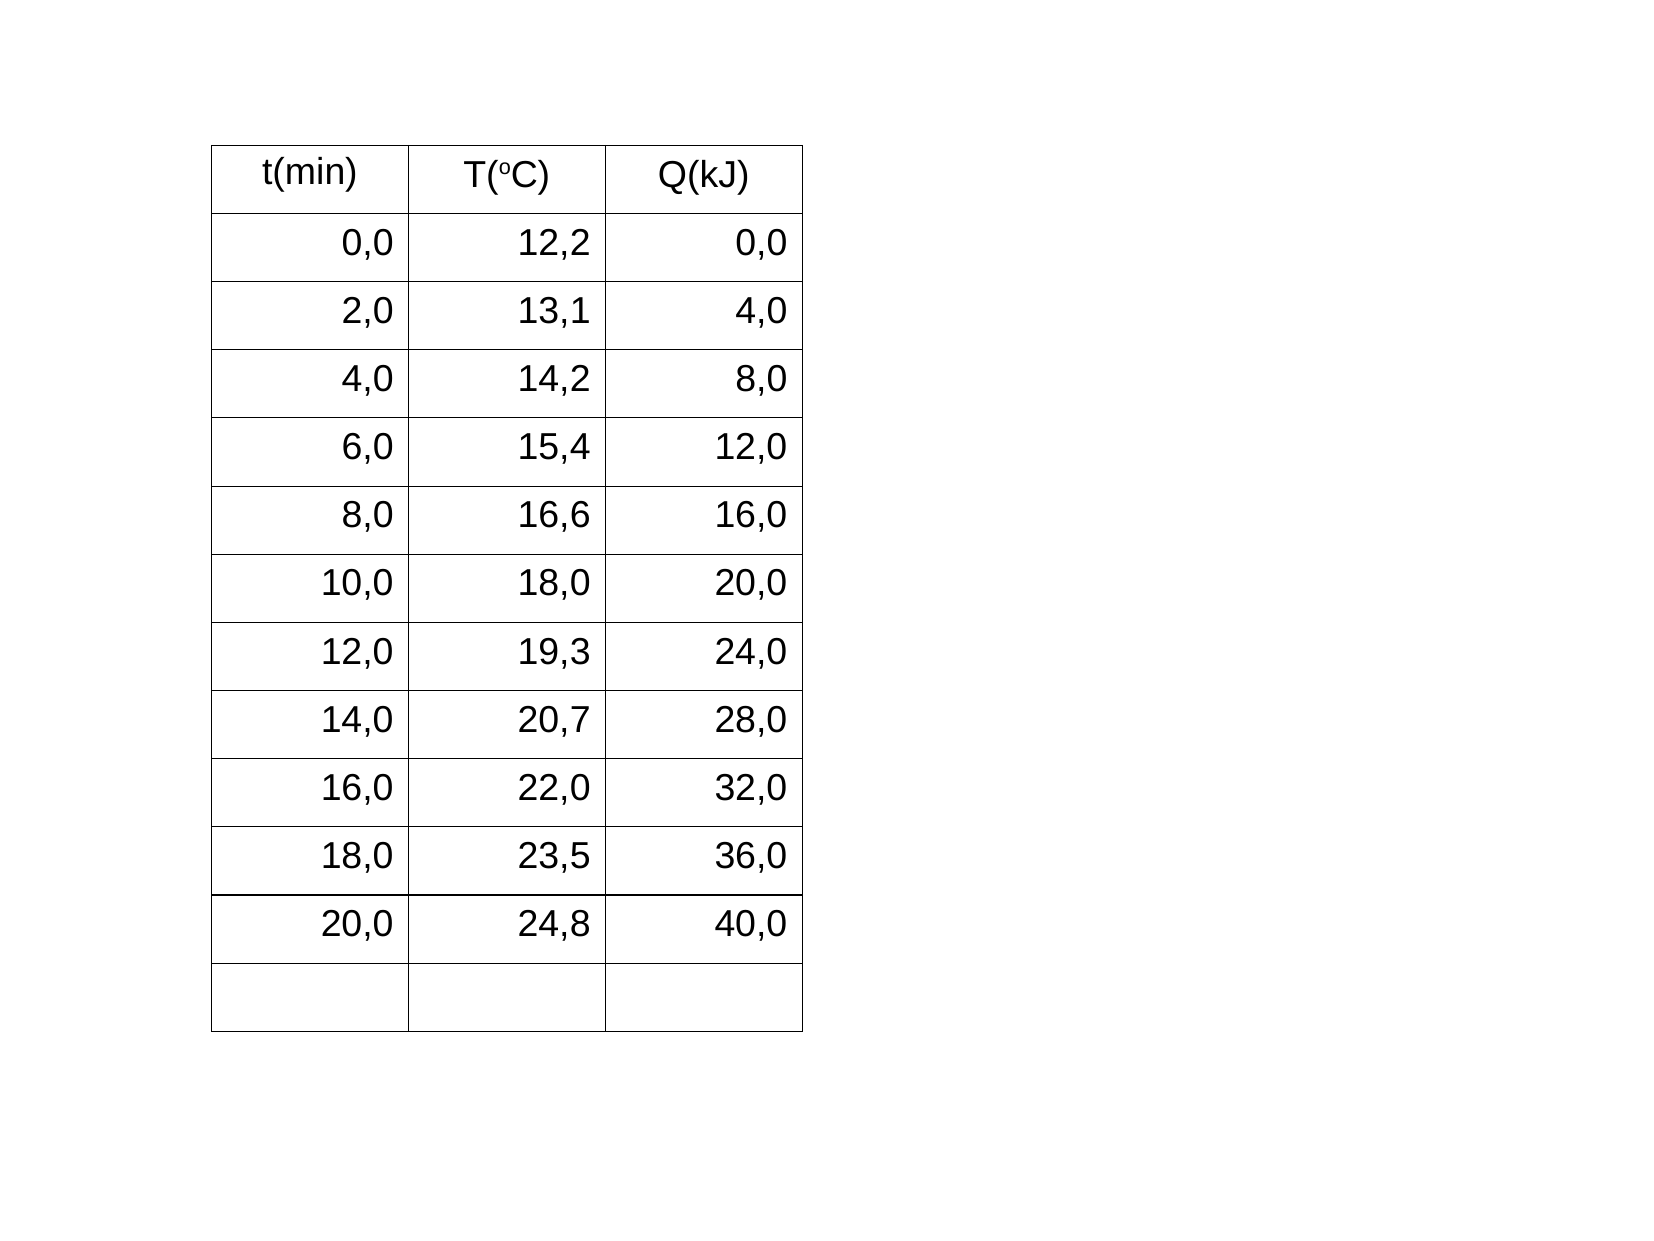

| t(min) | T(oC) | Q(kJ) |
| --- | --- | --- |
| 0,0 | 12,2 | 0,0 |
| 2,0 | 13,1 | 4,0 |
| 4,0 | 14,2 | 8,0 |
| 6,0 | 15,4 | 12,0 |
| 8,0 | 16,6 | 16,0 |
| 10,0 | 18,0 | 20,0 |
| 12,0 | 19,3 | 24,0 |
| 14,0 | 20,7 | 28,0 |
| 16,0 | 22,0 | 32,0 |
| 18,0 | 23,5 | 36,0 |
| 20,0 | 24,8 | 40,0 |
| | | |